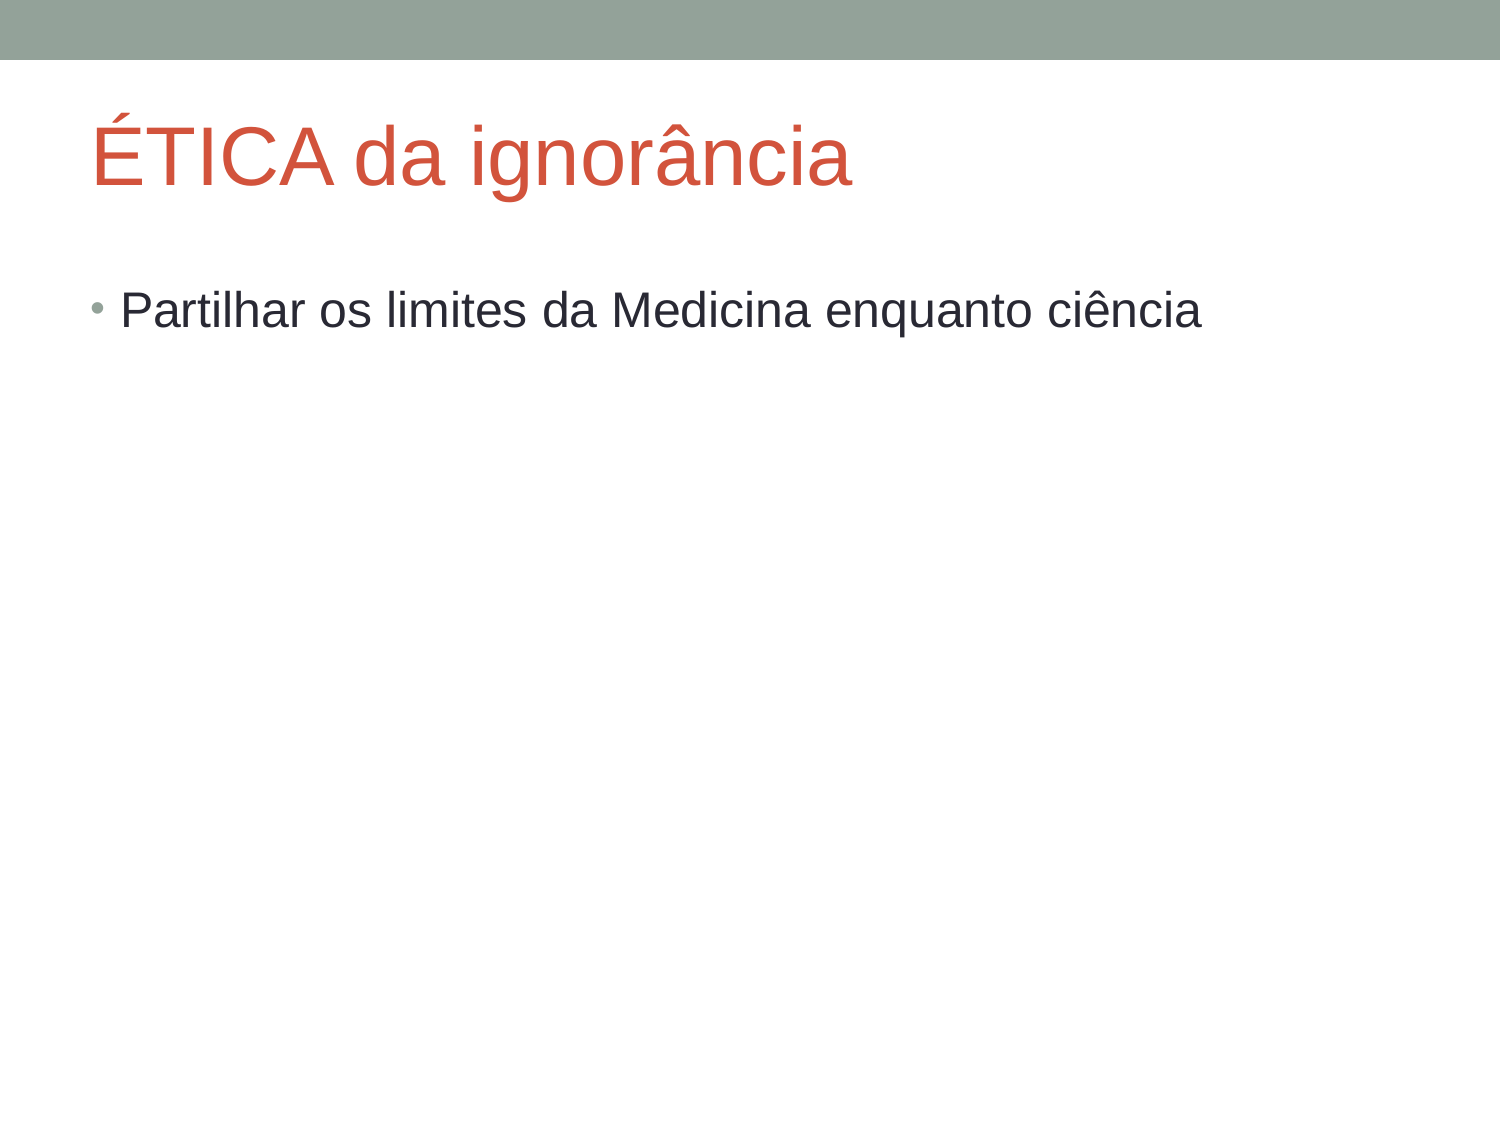

# ÉTICA da ignorância
Partilhar os limites da Medicina enquanto ciência